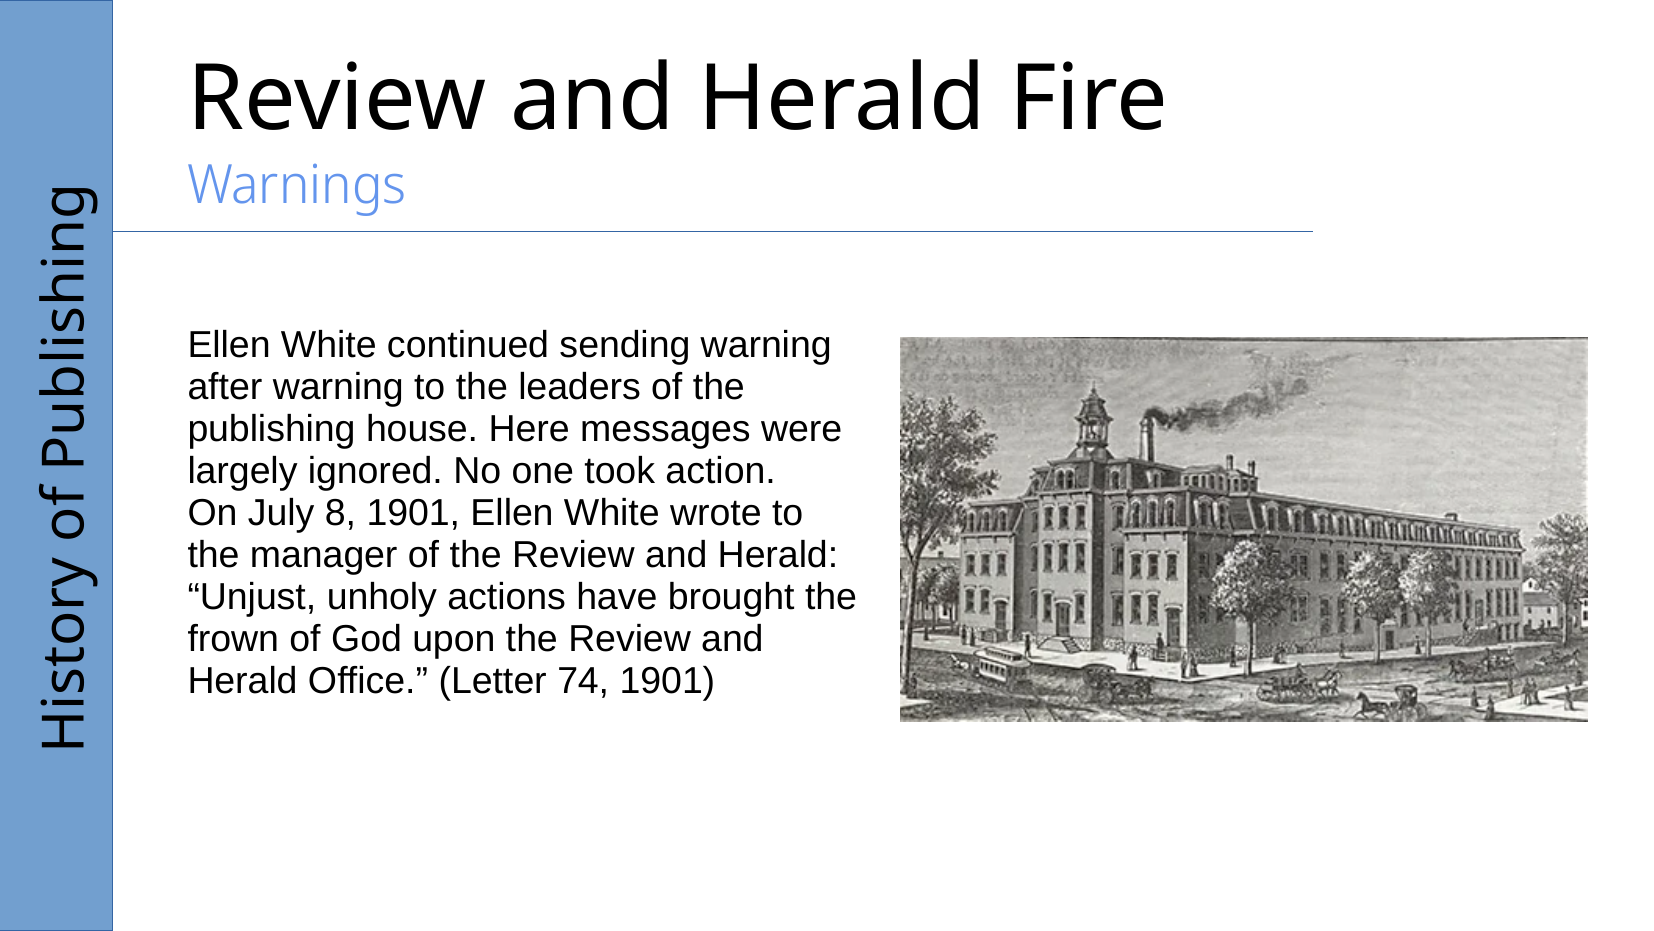

# Review and Herald Fire
Warnings
Ellen White continued sending warning after warning to the leaders of the publishing house. Here messages were largely ignored. No one took action.
On July 8, 1901, Ellen White wrote to the manager of the Review and Herald: “Unjust, unholy actions have brought the frown of God upon the Review and Herald Office.” (Letter 74, 1901)
History of Publishing